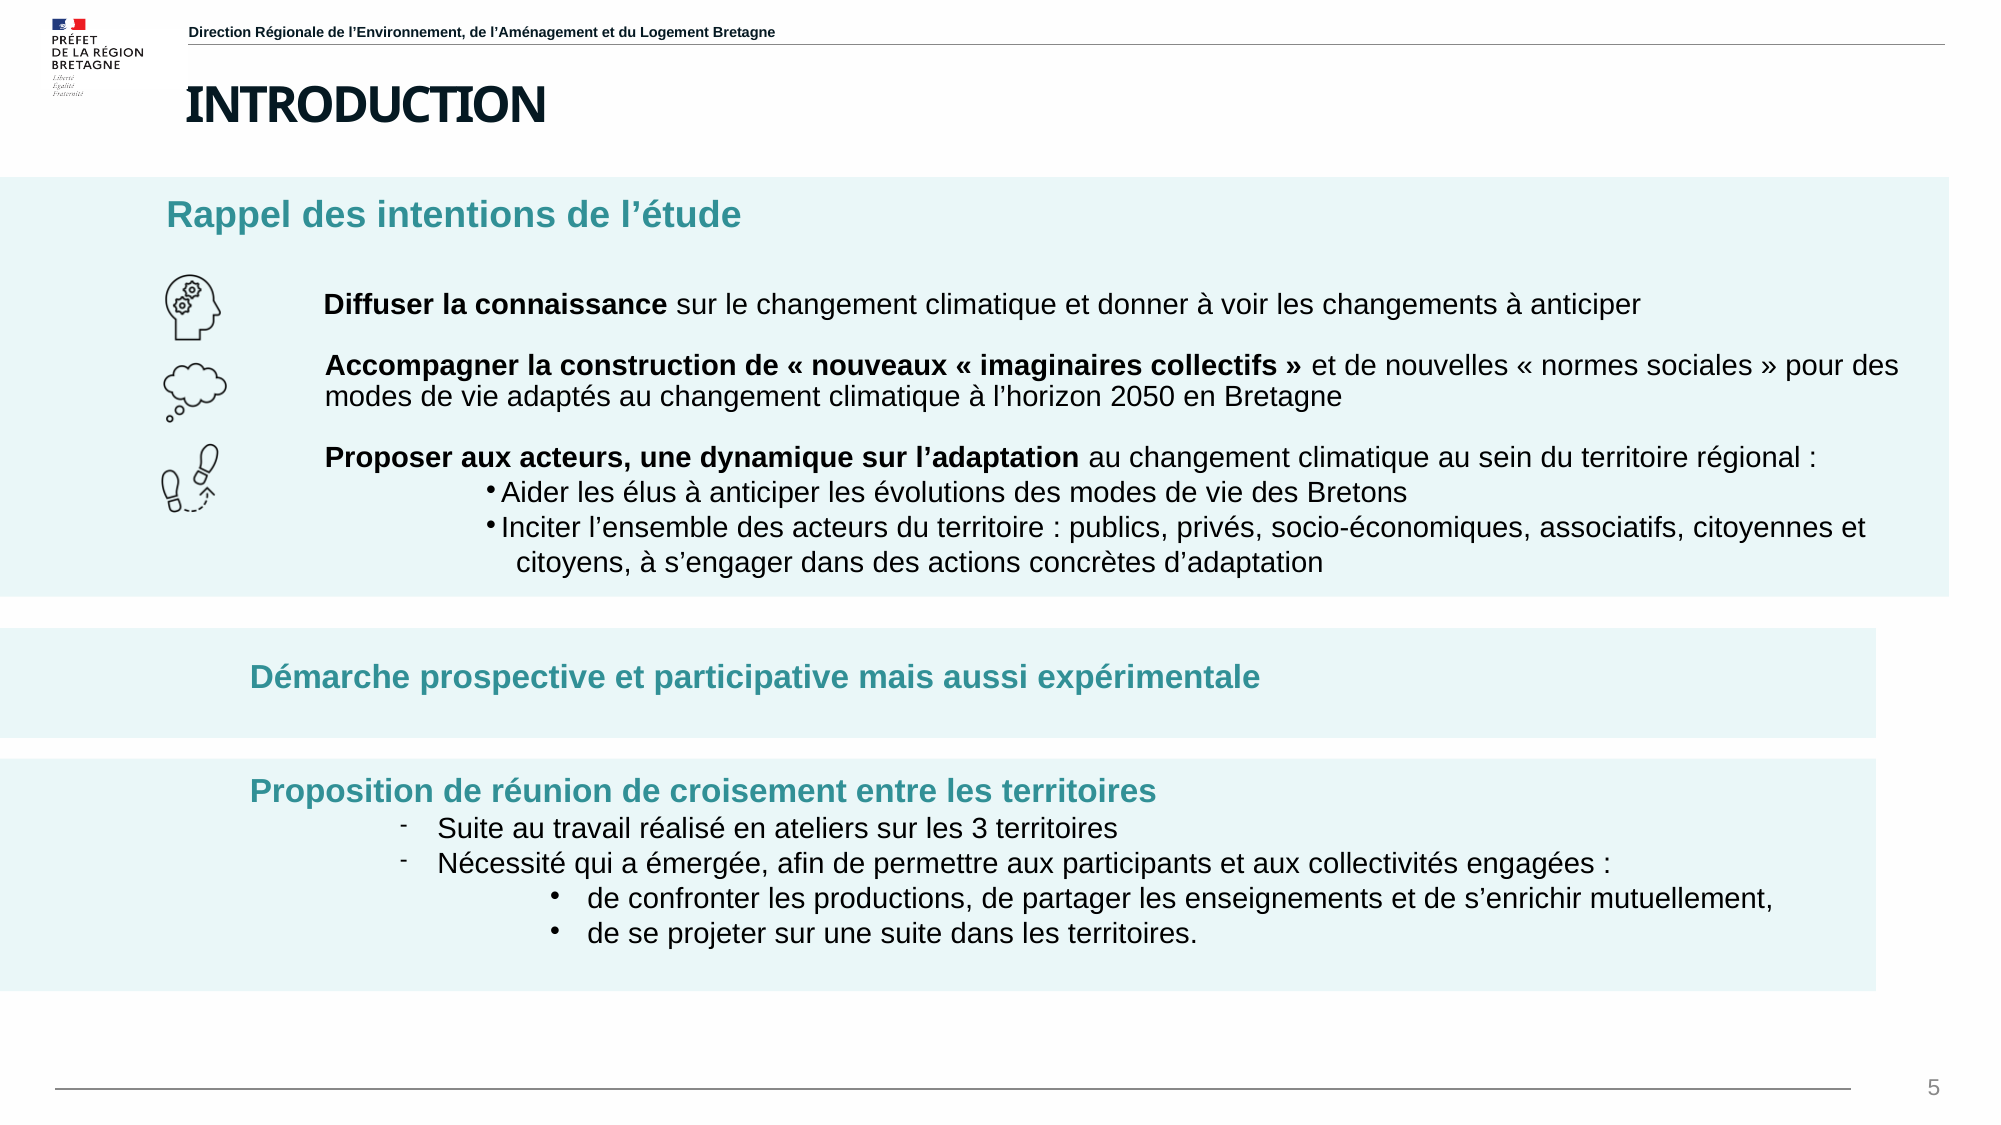

Direction Régionale de l’Environnement, de l’Aménagement et du Logement Bretagne
INTRODUCTION
Rappel des intentions de l’étude
	Diffuser la connaissance sur le changement climatique et donner à voir les changements à anticiper
Accompagner la construction de « nouveaux « imaginaires collectifs » et de nouvelles « normes sociales » pour des modes de vie adaptés au changement climatique à l’horizon 2050 en Bretagne
Proposer aux acteurs, une dynamique sur l’adaptation au changement climatique au sein du territoire régional :
Aider les élus à anticiper les évolutions des modes de vie des Bretons
Inciter l’ensemble des acteurs du territoire : publics, privés, socio-économiques, associatifs, citoyennes et citoyens, à s’engager dans des actions concrètes d’adaptation
Démarche prospective et participative mais aussi expérimentale
Proposition de réunion de croisement entre les territoires
Suite au travail réalisé en ateliers sur les 3 territoires
Nécessité qui a émergée, afin de permettre aux participants et aux collectivités engagées :
de confronter les productions, de partager les enseignements et de s’enrichir mutuellement,
de se projeter sur une suite dans les territoires.